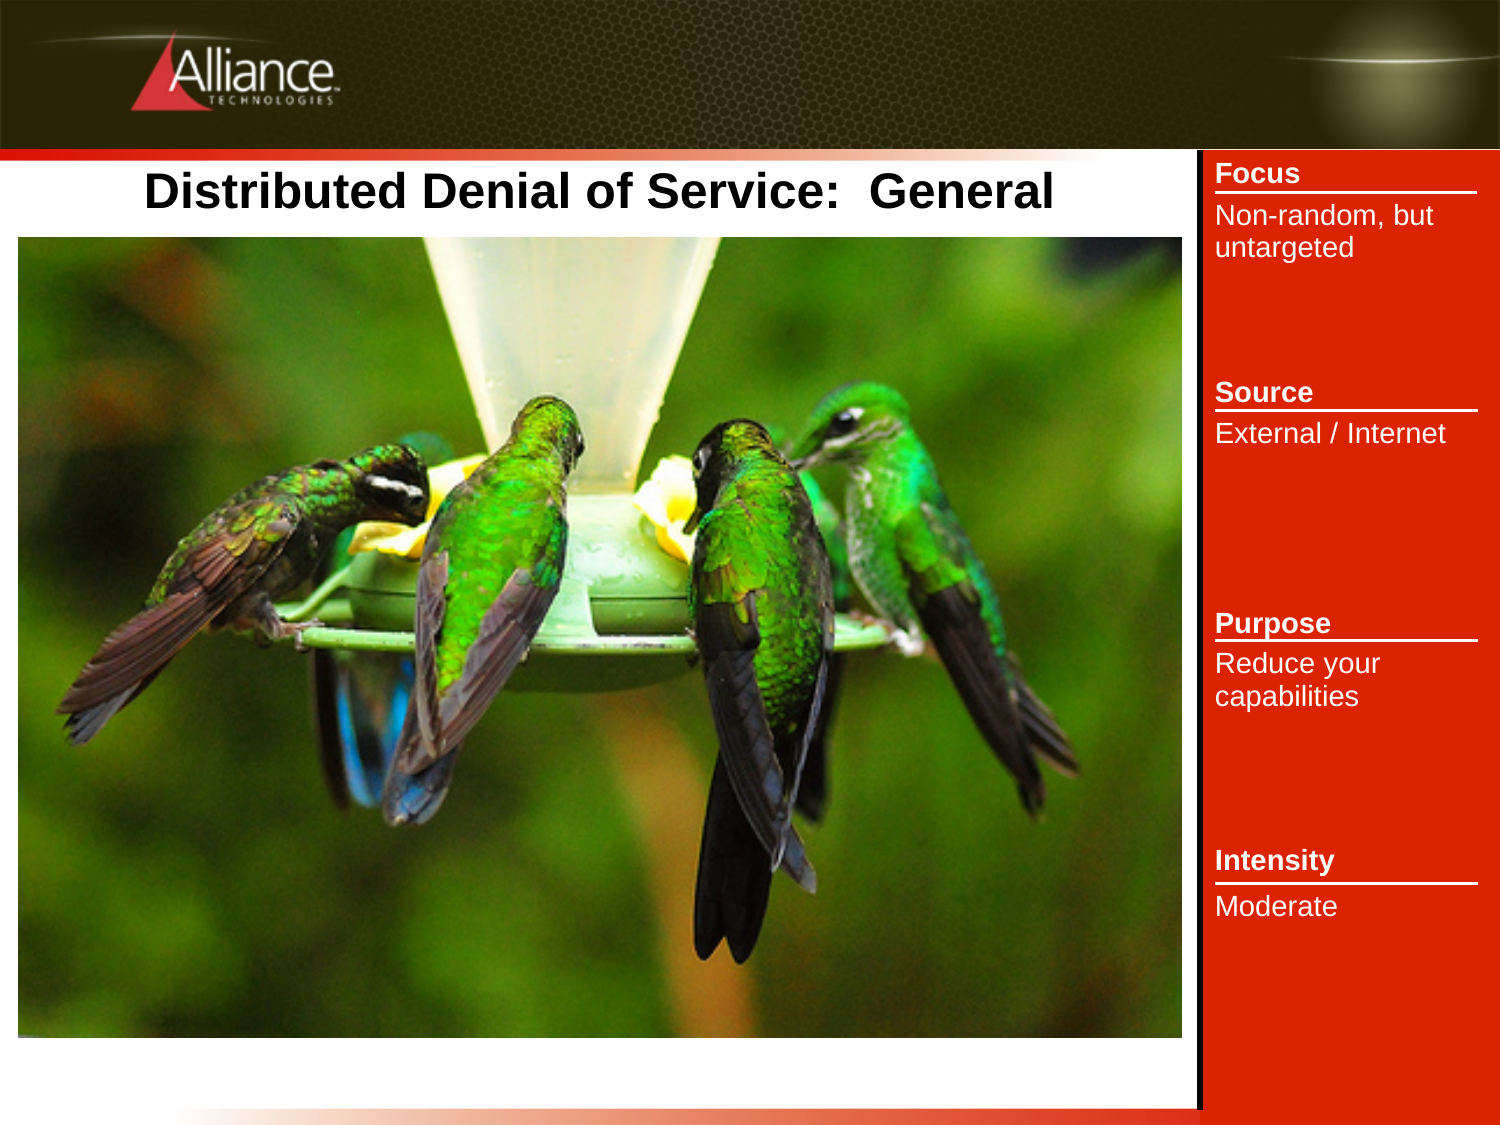

Focus
Distributed Denial of Service: General
Non-random, but untargeted
Source
External / Internet
Purpose
Reduce your capabilities
Intensity
Moderate